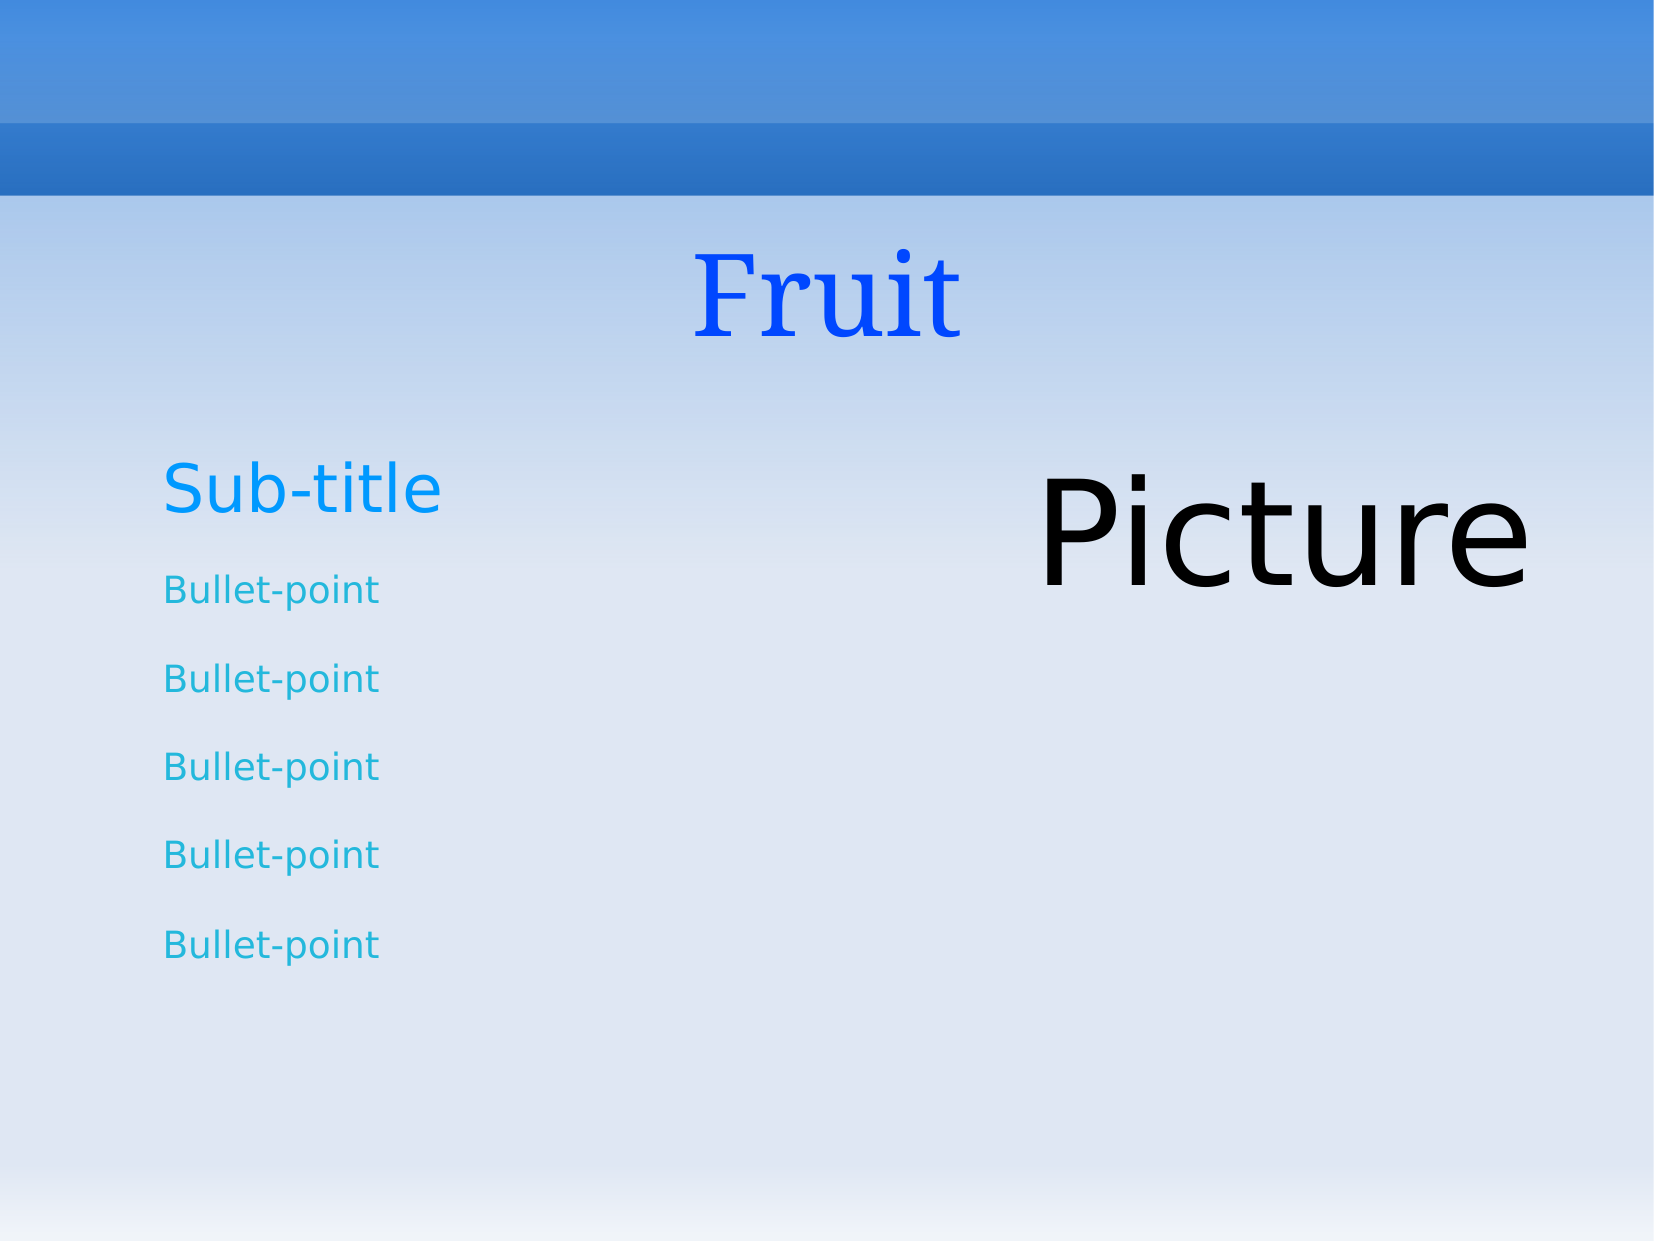

Fruit
Sub-title
Picture
Bullet-point
Bullet-point
Bullet-point
Bullet-point
Bullet-point